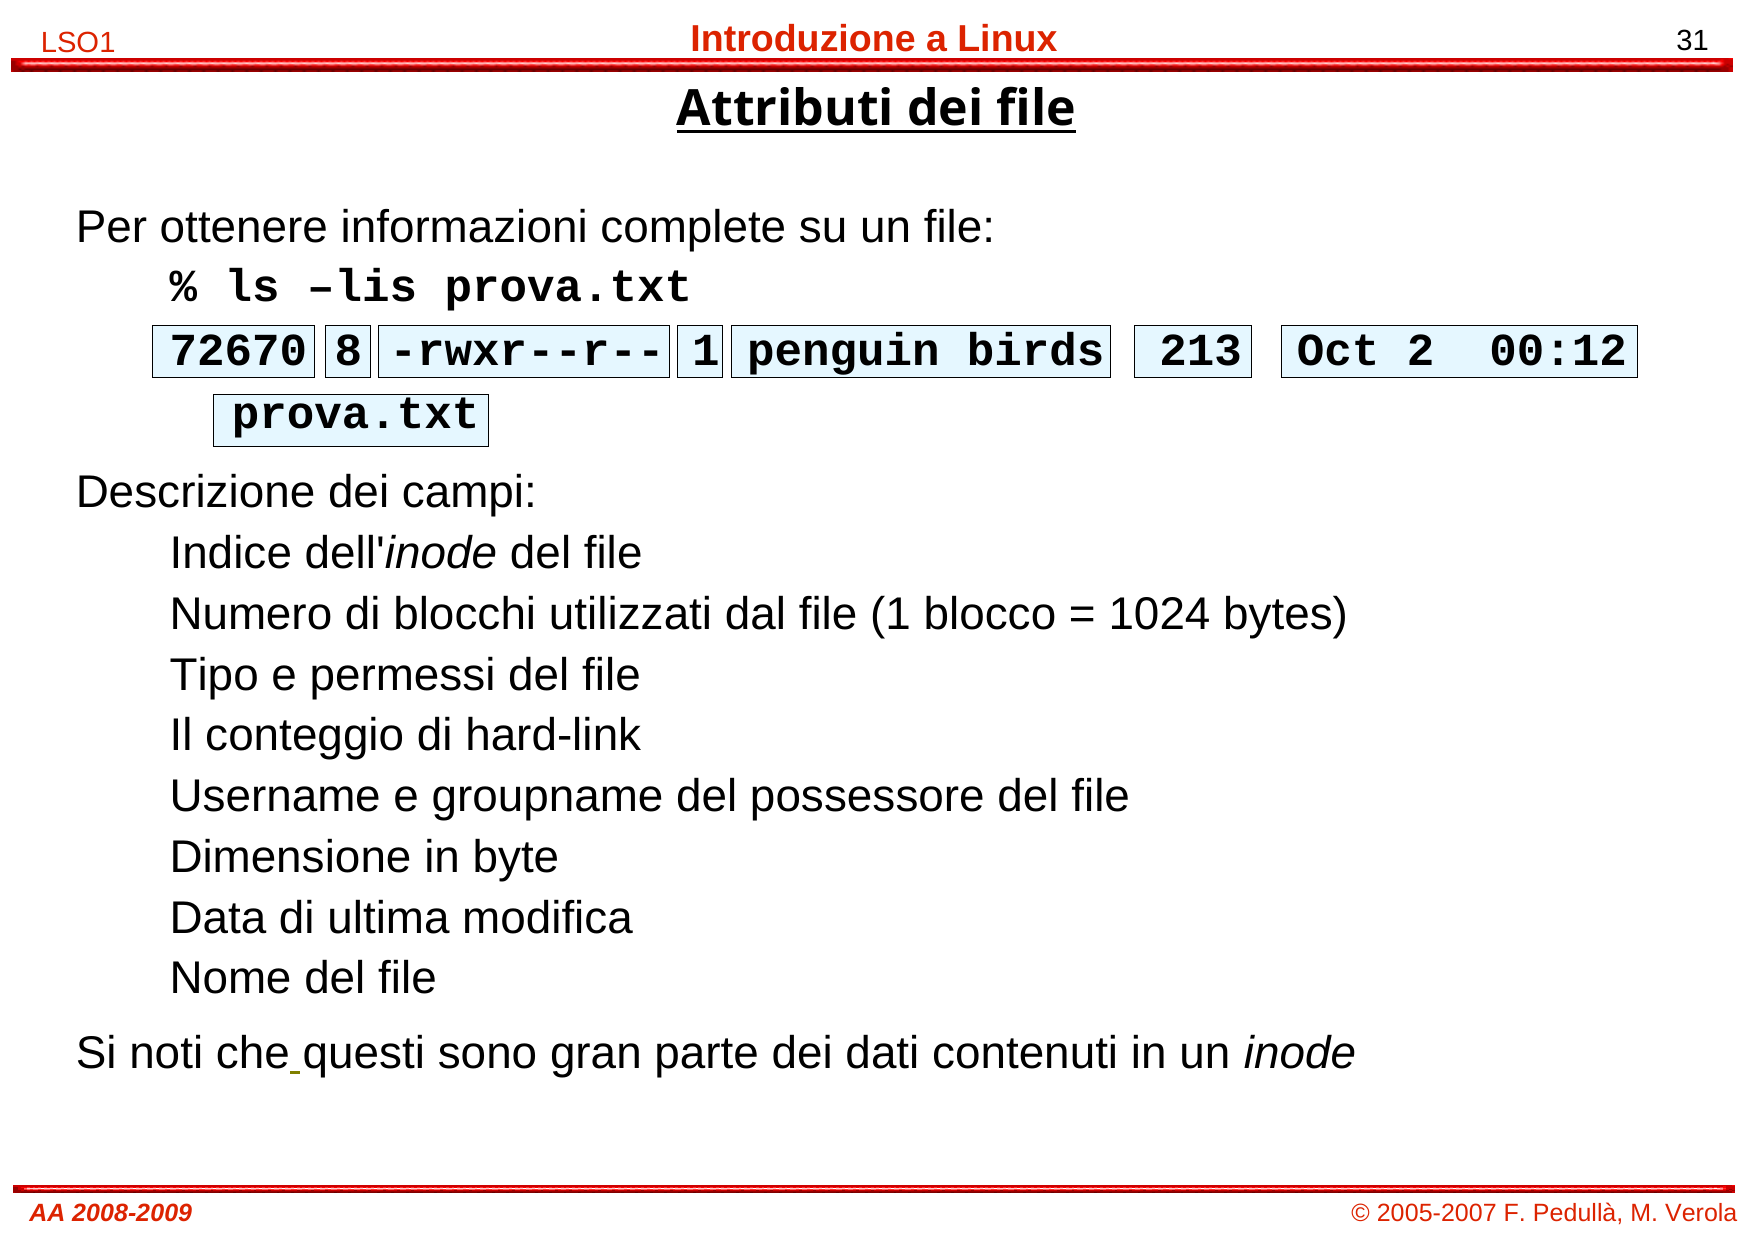

Attributi dei file
# Per ottenere informazioni complete su un file:
% ls –lis prova.txt
72670 8 -rwxr--r-- 1 penguin birds 213 Oct 2 00:12 prova.txt
Descrizione dei campi:
Indice dell'inode del file
Numero di blocchi utilizzati dal file (1 blocco = 1024 bytes)
Tipo e permessi del file
Il conteggio di hard-link
Username e groupname del possessore del file
Dimensione in byte
Data di ultima modifica
Nome del file
Si noti che questi sono gran parte dei dati contenuti in un inode